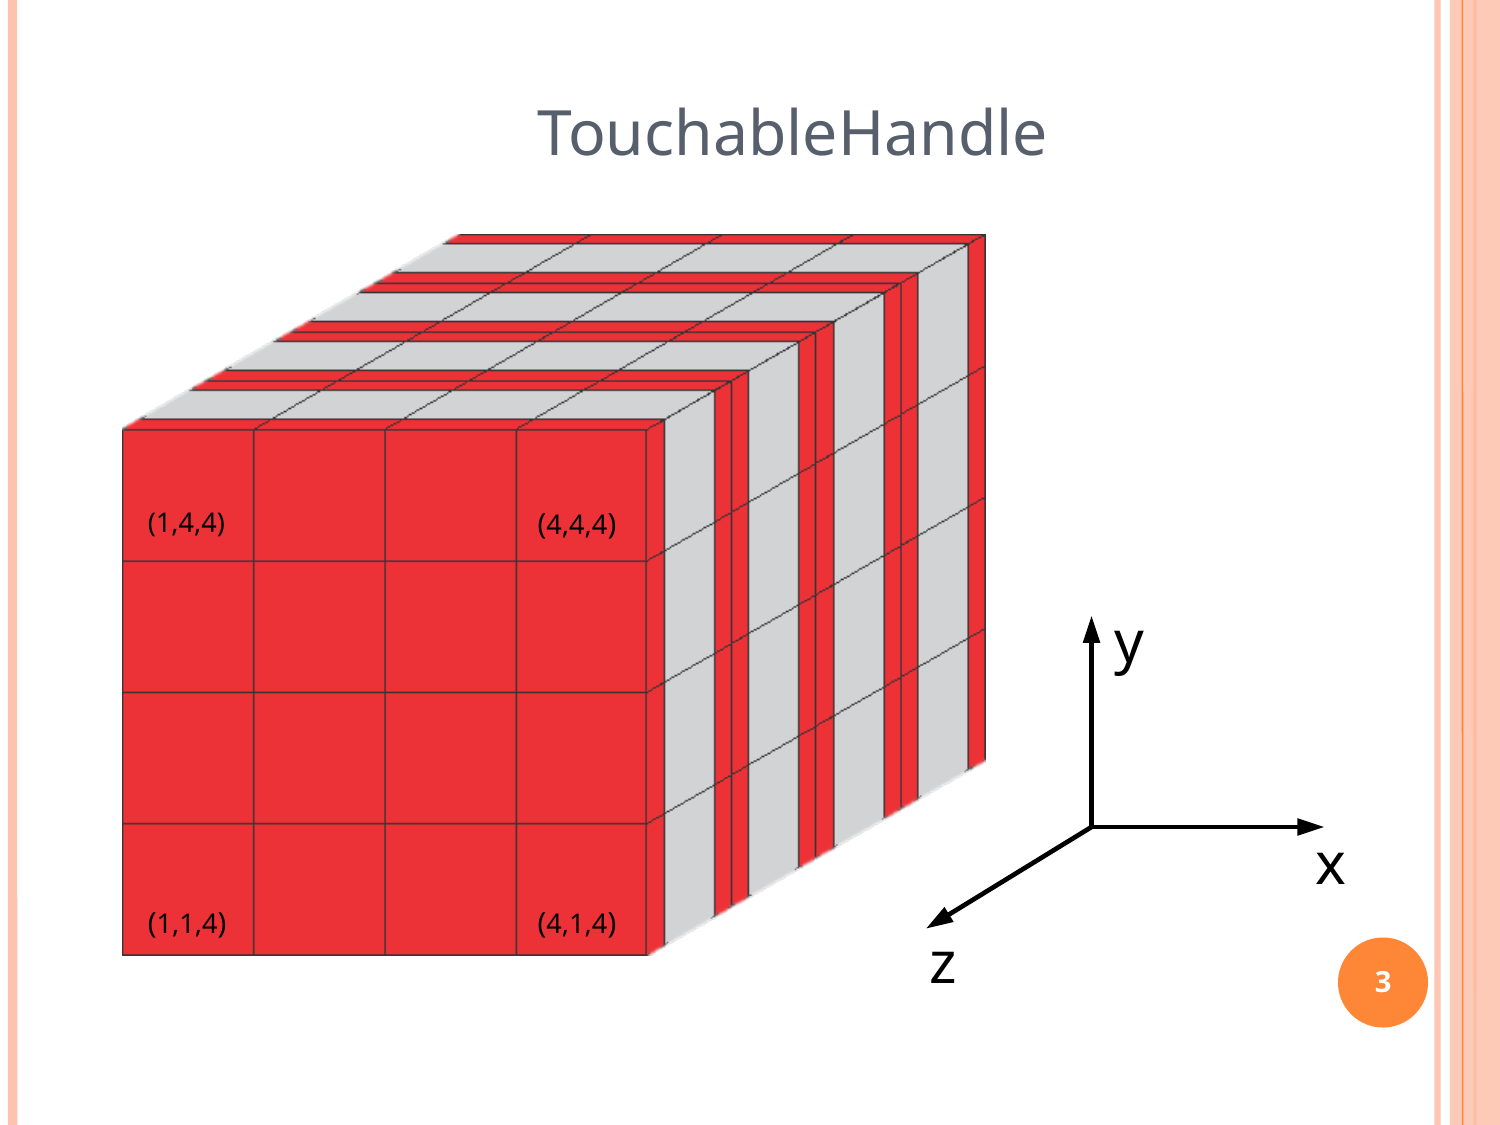

# TouchableHandle
(1,4,4)
(4,4,4)
y
x
z
(1,1,4)
(4,1,4)